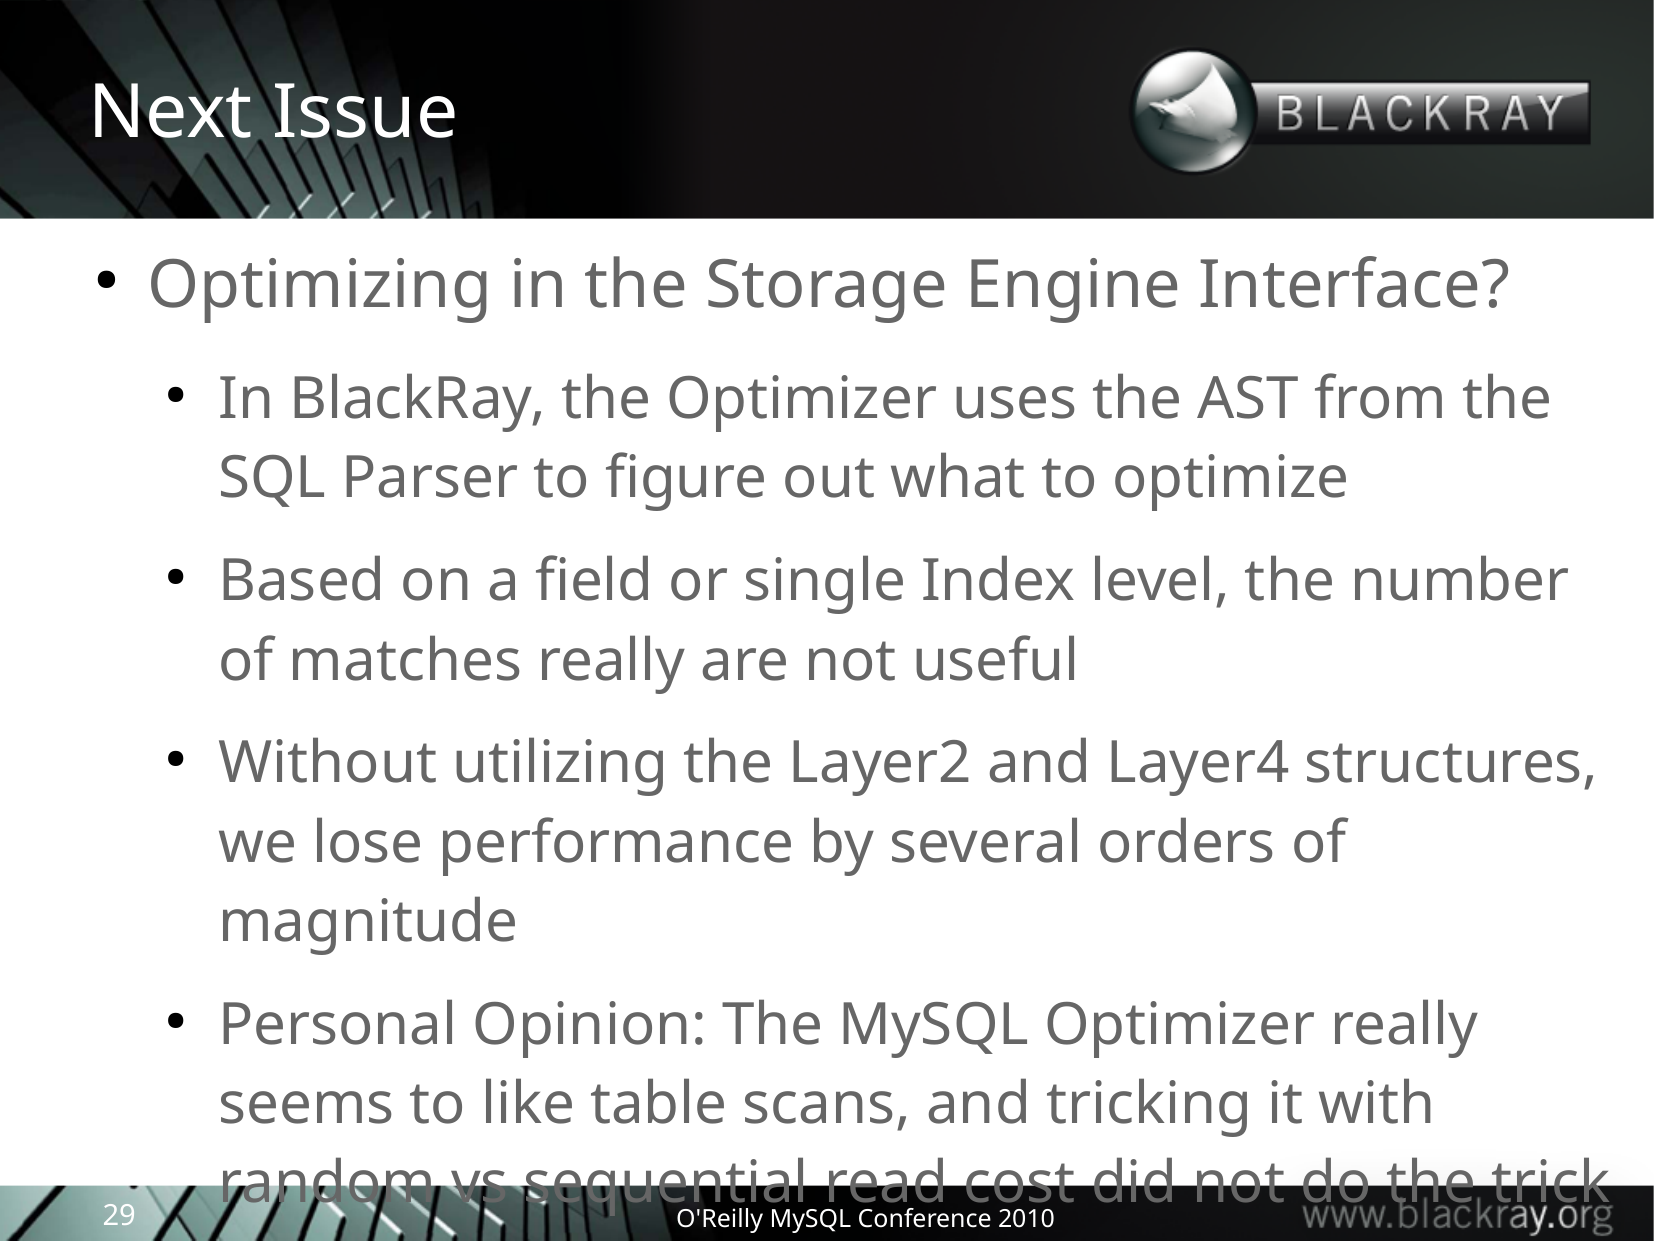

# Next Issue
Optimizing in the Storage Engine Interface?
In BlackRay, the Optimizer uses the AST from the SQL Parser to figure out what to optimize
Based on a field or single Index level, the number of matches really are not useful
Without utilizing the Layer2 and Layer4 structures, we lose performance by several orders of magnitude
Personal Opinion: The MySQL Optimizer really seems to like table scans, and tricking it with random vs sequential read cost did not do the trick